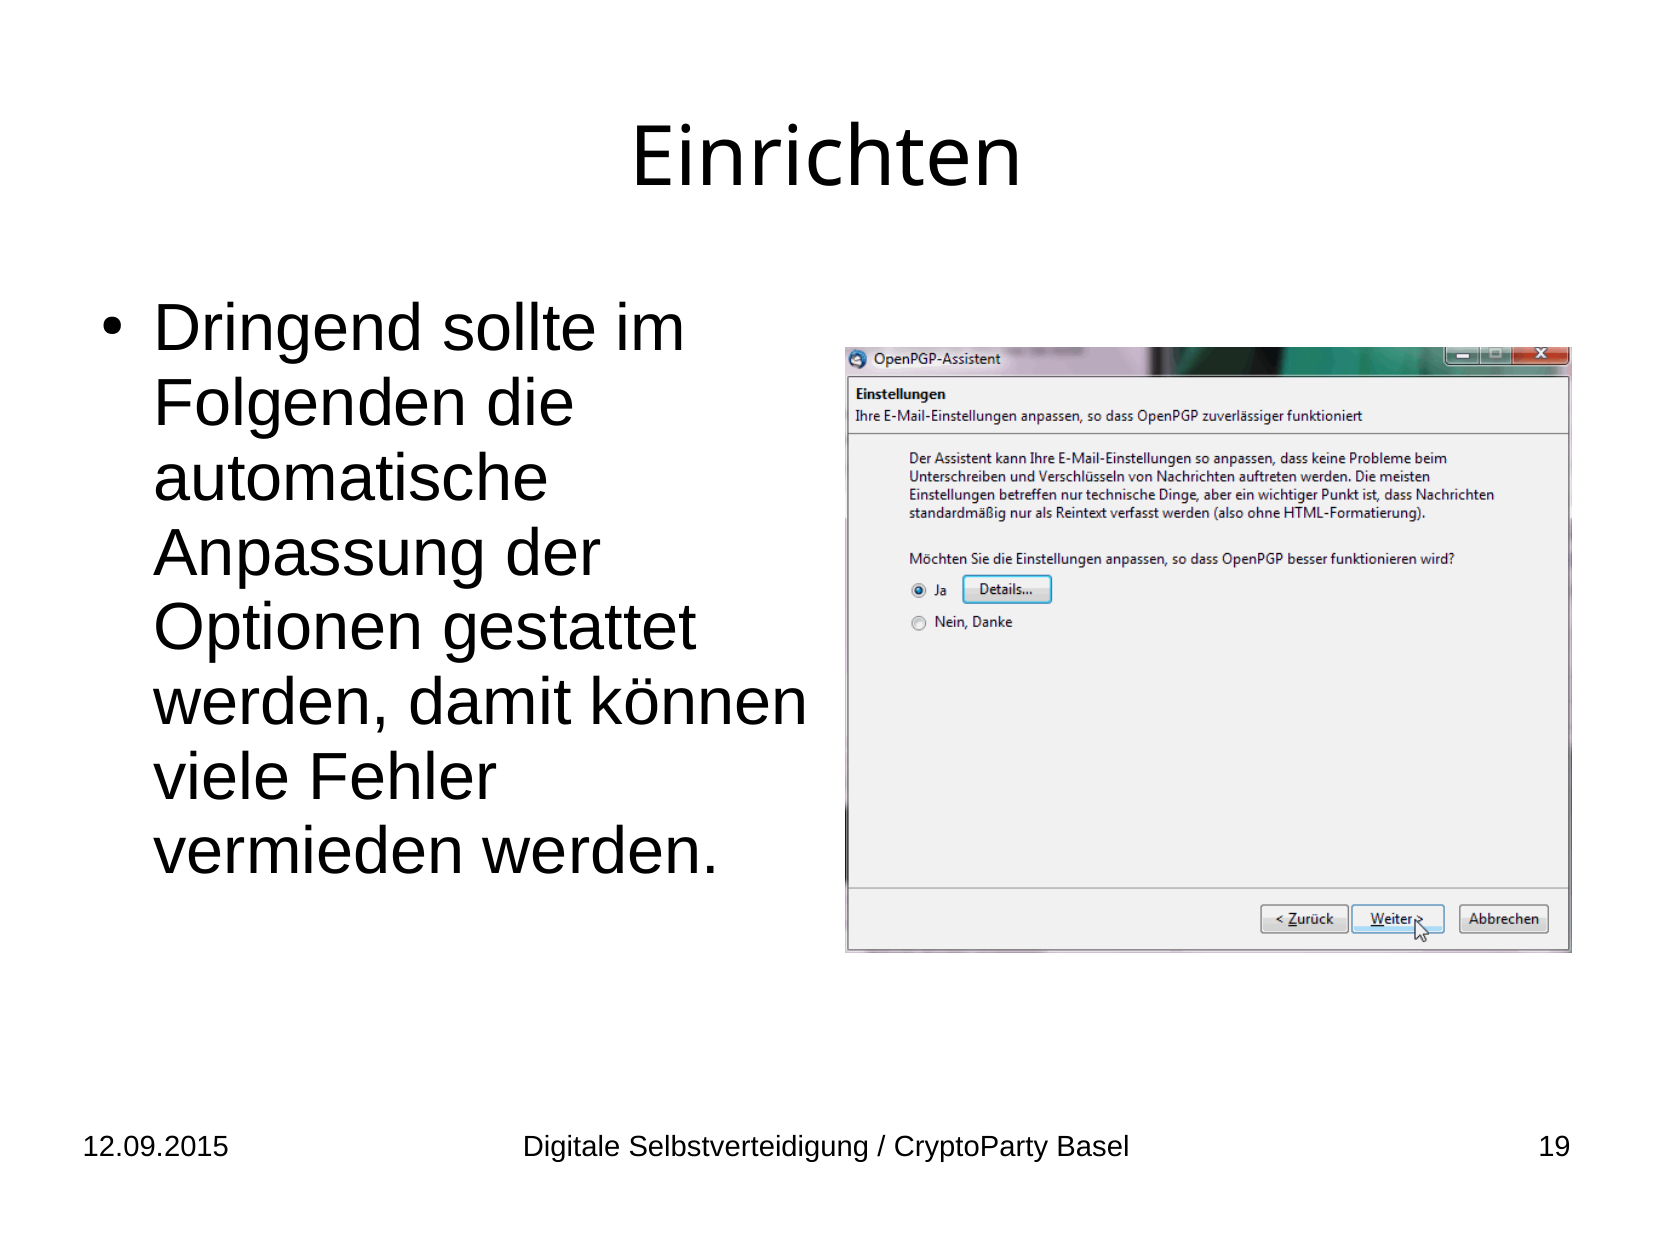

# Einrichten
Dringend sollte im Folgenden die automatische Anpassung der Optionen gestattet werden, damit können viele Fehler vermieden werden.
12.09.2015
Digitale Selbstverteidigung / CryptoParty Basel
19